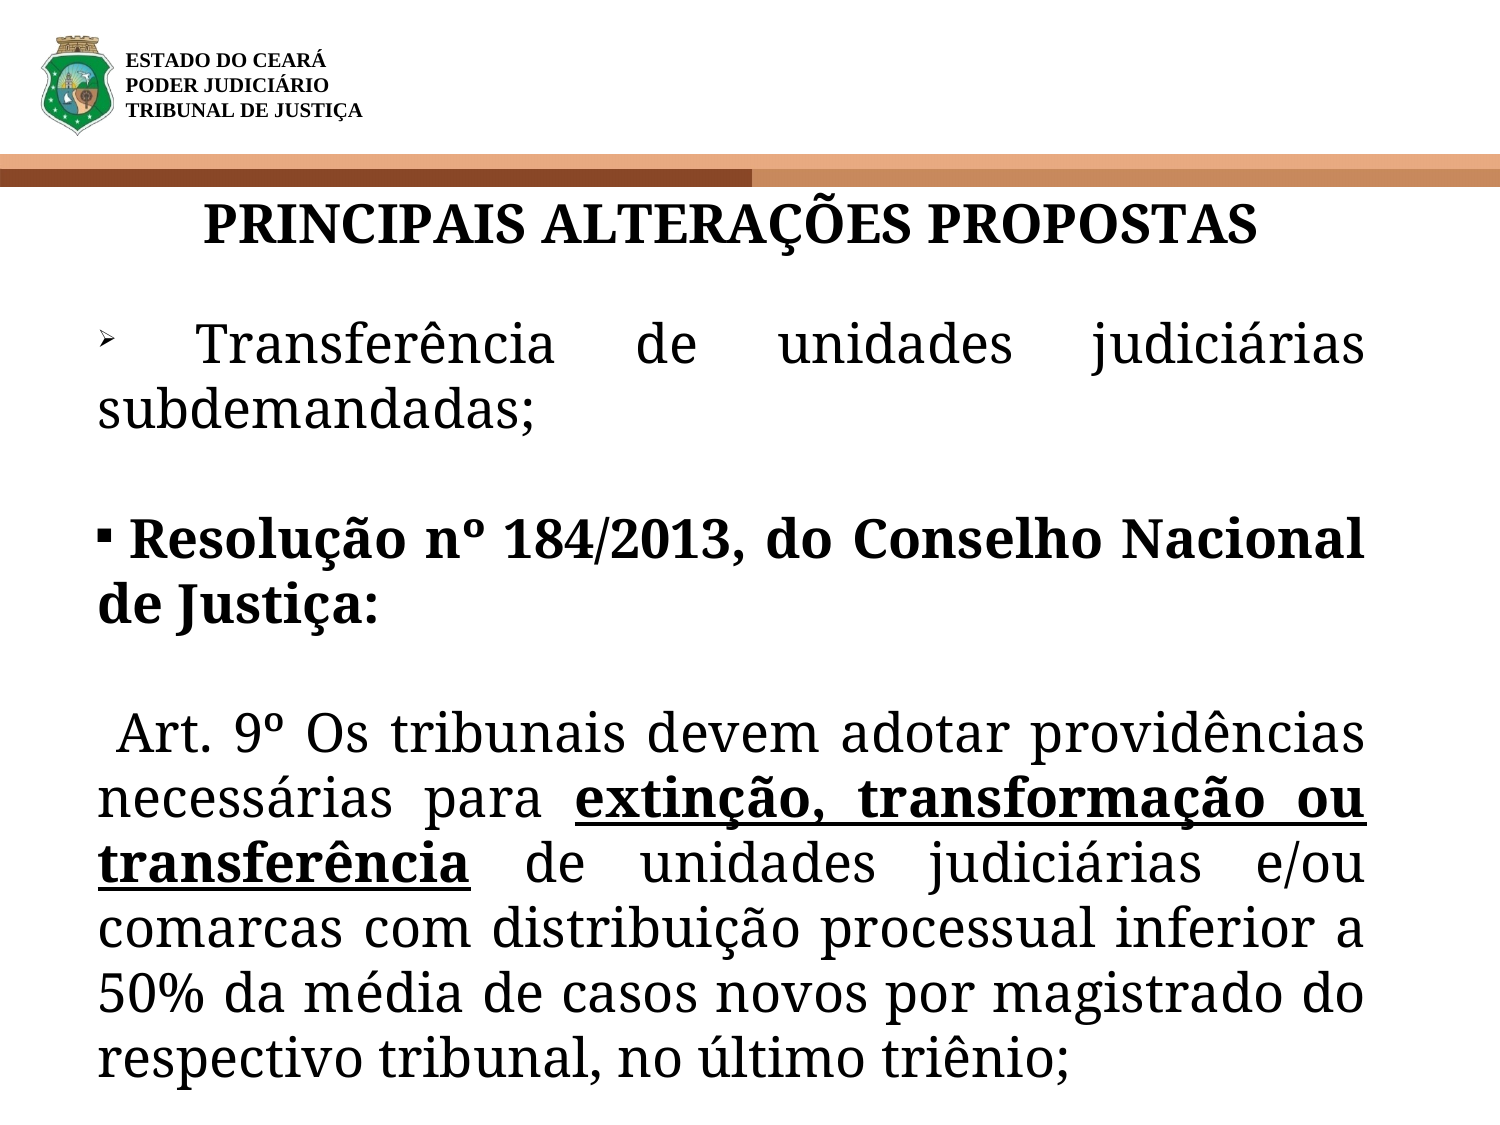

PRINCIPAIS ALTERAÇÕES PROPOSTAS
 Transferência de unidades judiciárias subdemandadas;
 Resolução nº 184/2013, do Conselho Nacional de Justiça:
Art. 9º Os tribunais devem adotar providências necessárias para extinção, transformação ou transferência de unidades judiciárias e/ou comarcas com distribuição processual inferior a 50% da média de casos novos por magistrado do respectivo tribunal, no último triênio;